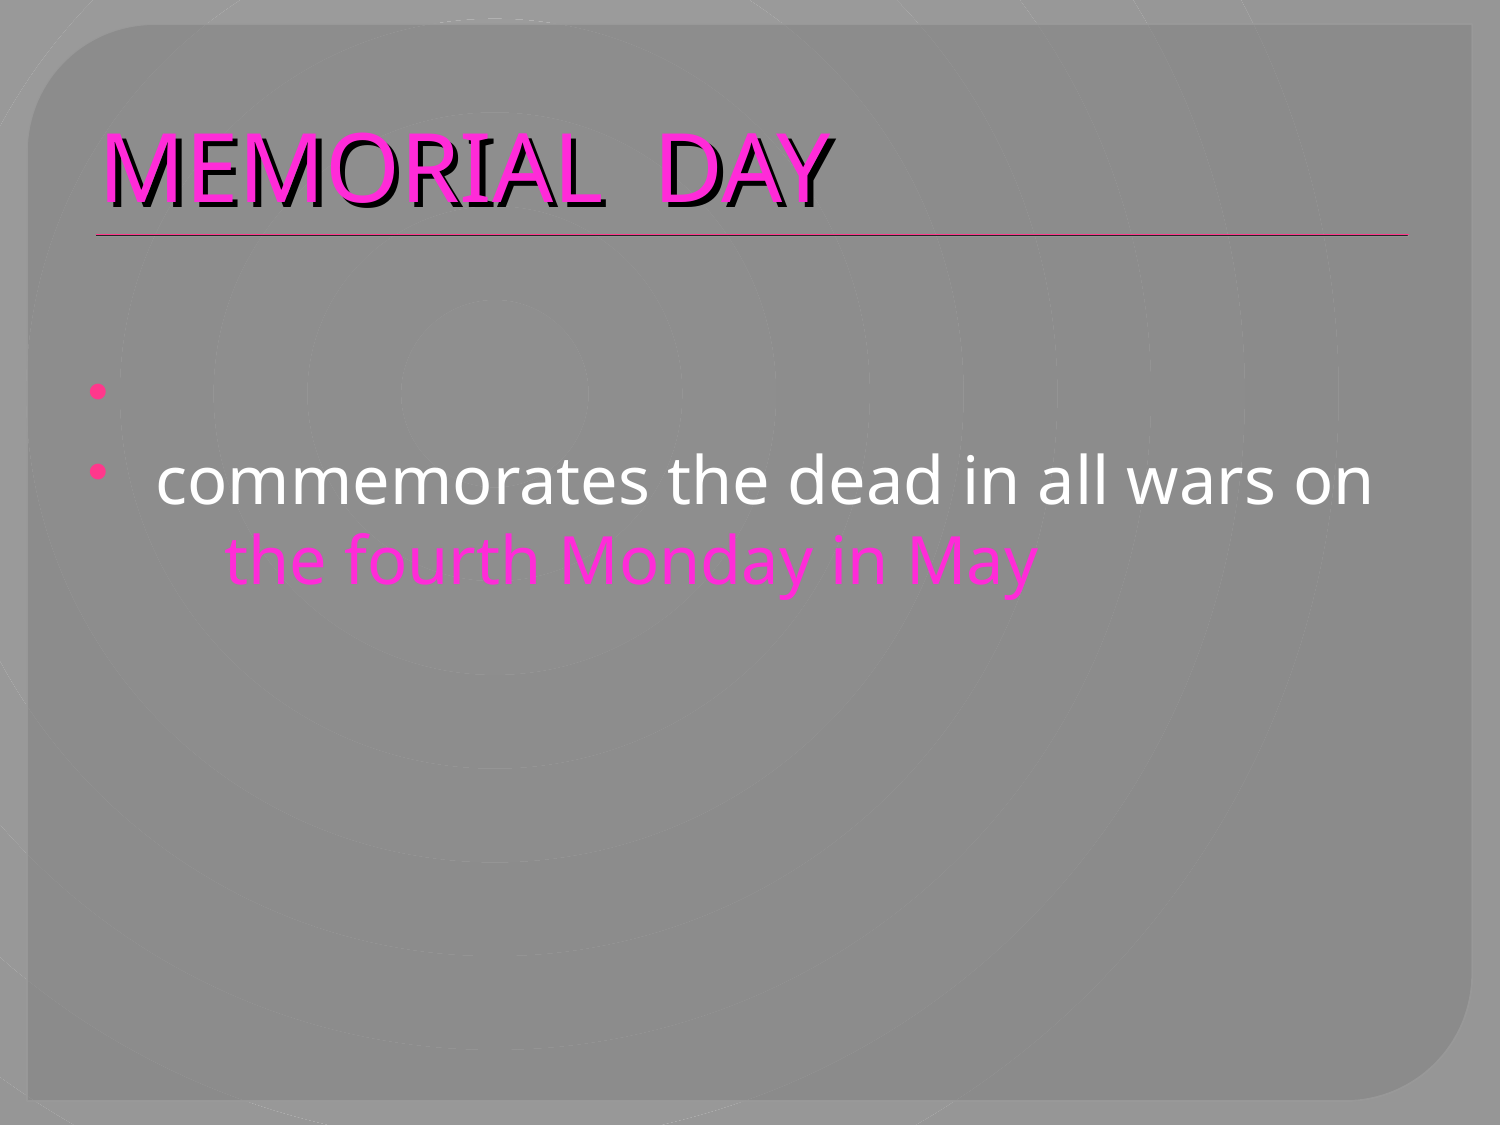

# MEMORIAL DAY
 commemorates the dead in all wars on
 the fourth Monday in May